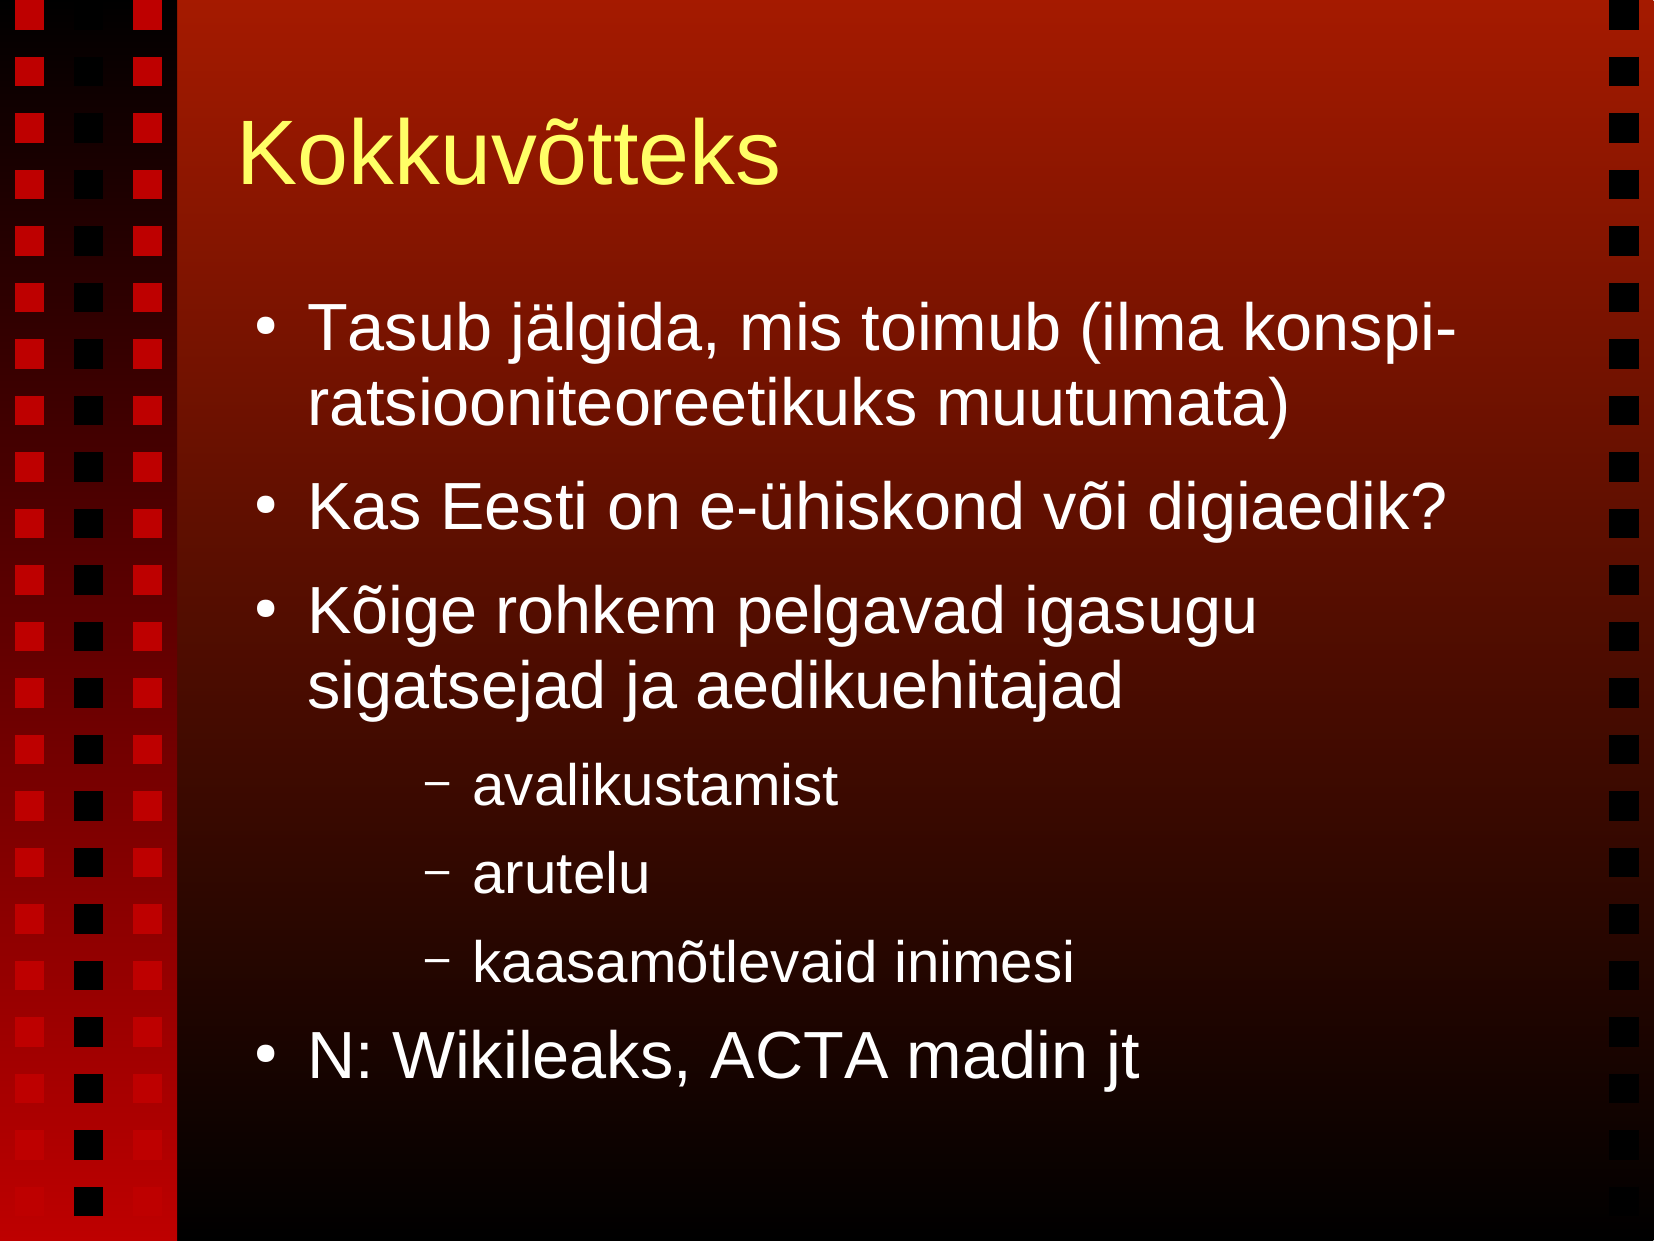

# Kokkuvõtteks
Tasub jälgida, mis toimub (ilma konspi-ratsiooniteoreetikuks muutumata)
Kas Eesti on e-ühiskond või digiaedik?
Kõige rohkem pelgavad igasugu sigatsejad ja aedikuehitajad
avalikustamist
arutelu
kaasamõtlevaid inimesi
N: Wikileaks, ACTA madin jt